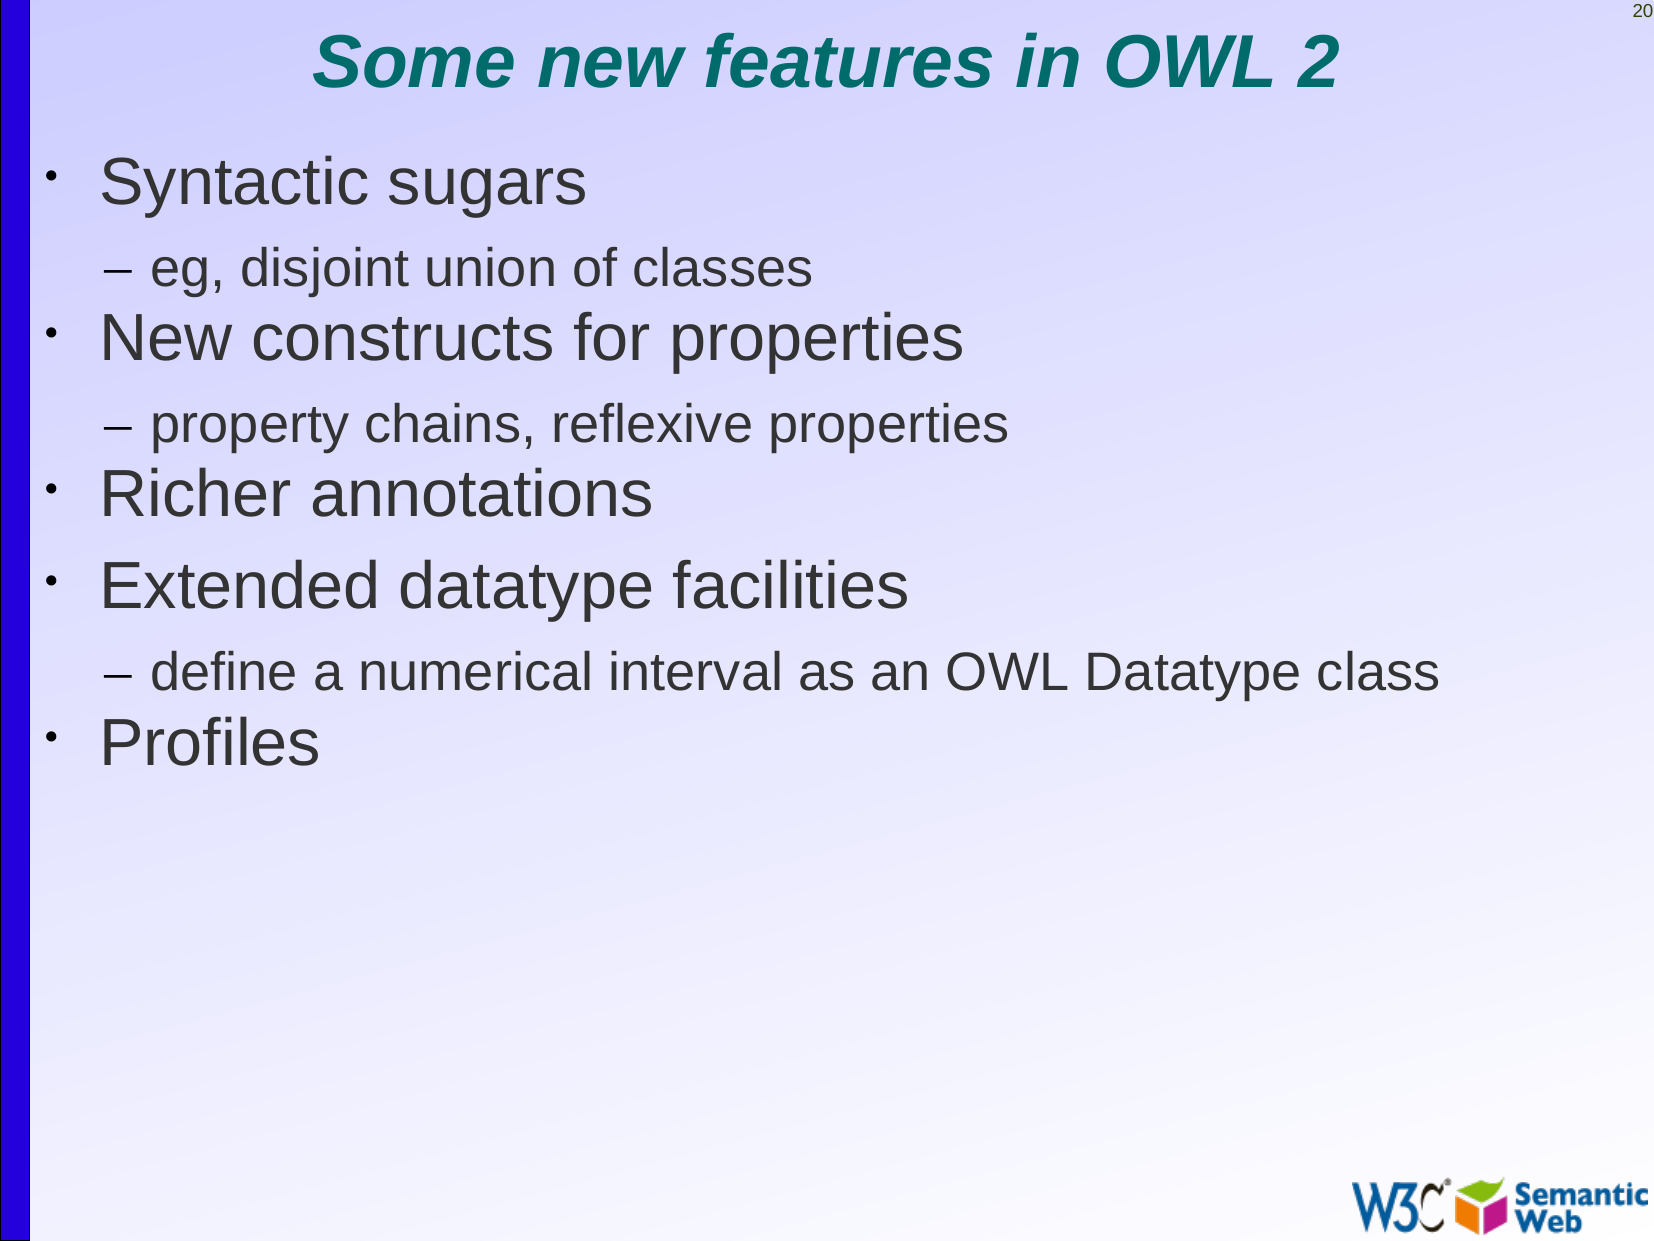

# Some new features in OWL 2
Syntactic sugars
eg, disjoint union of classes
New constructs for properties
property chains, reflexive properties
Richer annotations
Extended datatype facilities
define a numerical interval as an OWL Datatype class
Profiles